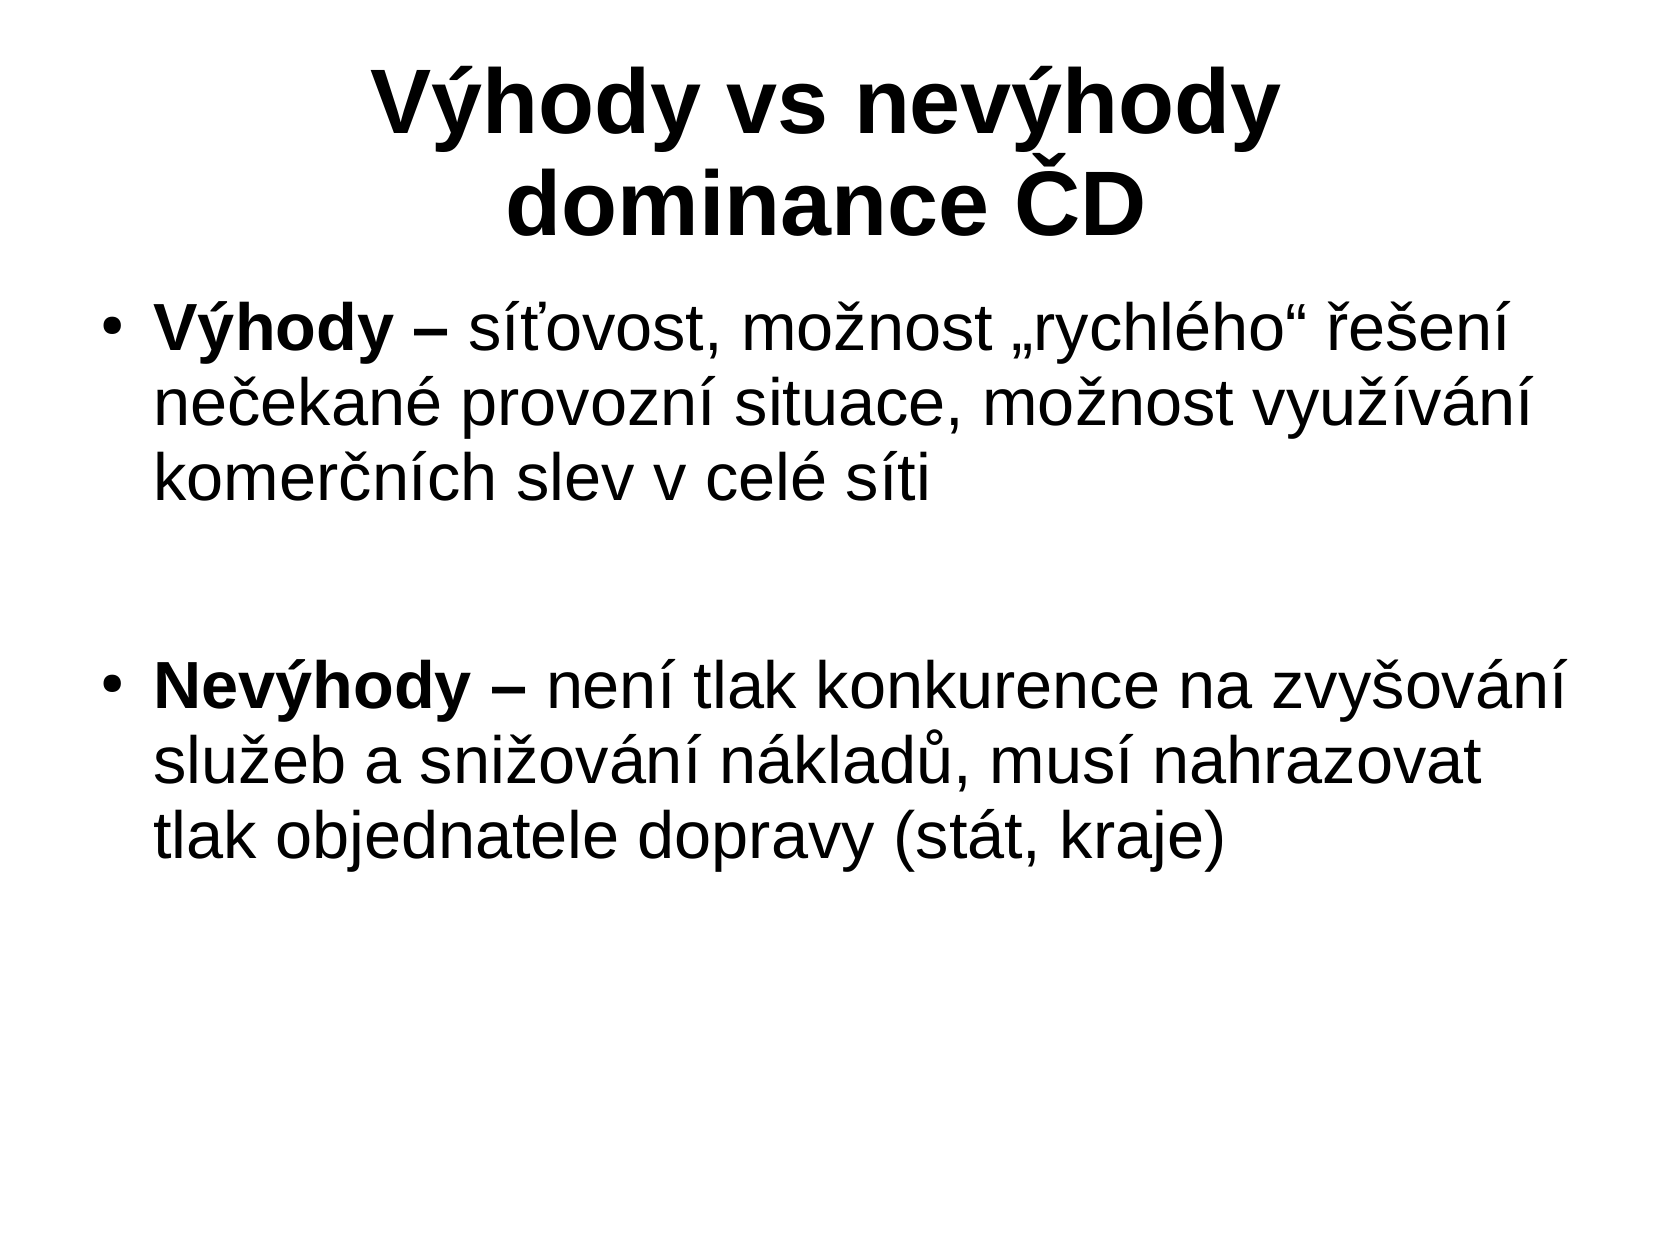

# Výhody vs nevýhody dominance ČD
Výhody – síťovost, možnost „rychlého“ řešení nečekané provozní situace, možnost využívání komerčních slev v celé síti
Nevýhody – není tlak konkurence na zvyšování služeb a snižování nákladů, musí nahrazovat tlak objednatele dopravy (stát, kraje)